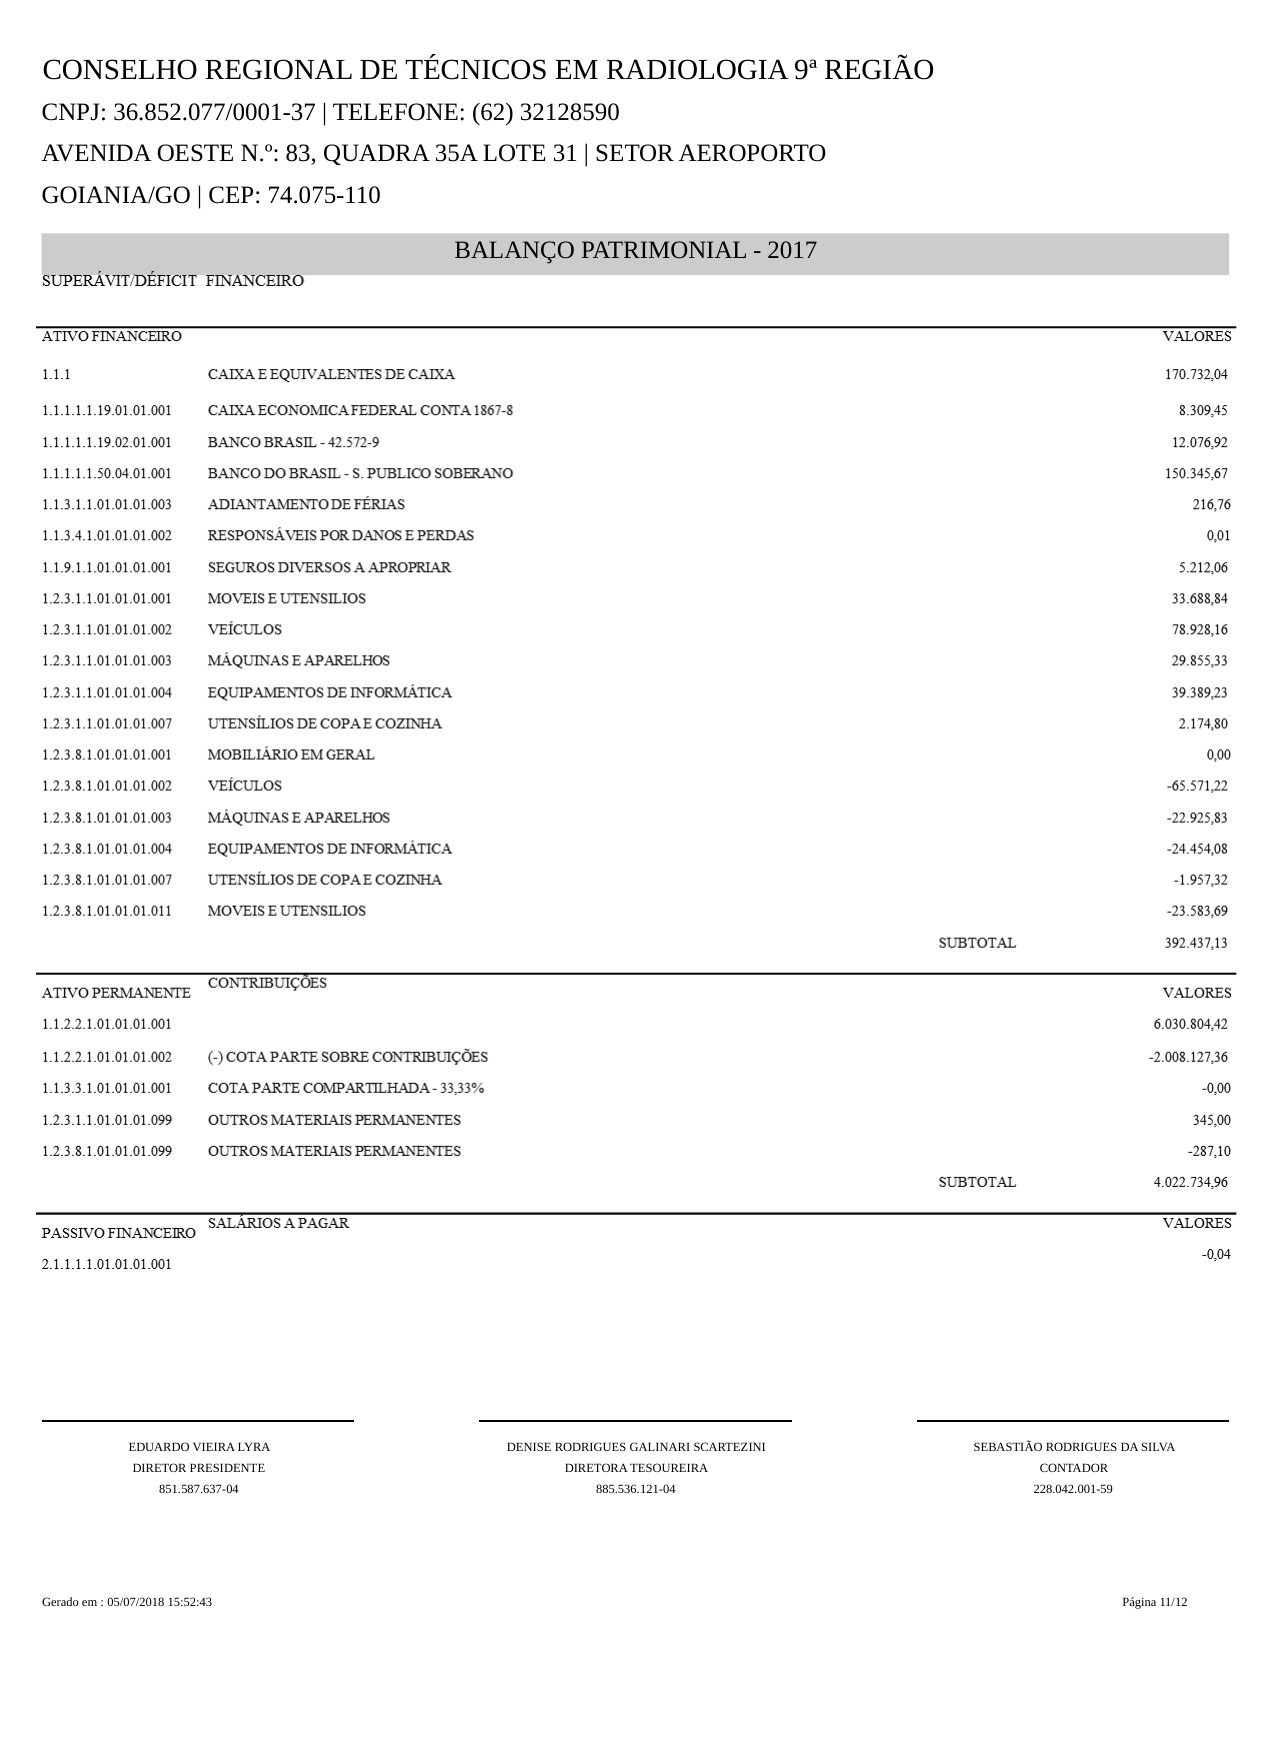

CONSELHO REGIONAL DE TÉCNICOS EM RADIOLOGIA 9ª REGIÃO
CNPJ: 36.852.077/0001-37 | TELEFONE: (62) 32128590
AVENIDA OESTE N.º: 83, QUADRA 35A LOTE 31 | SETOR AEROPORTO GOIANIA/GO | CEP: 74.075-110
BALANÇO PATRIMONIAL - 2017
EDUARDO VIEIRA LYRA DIRETOR PRESIDENTE 851.587.637-04
DENISE RODRIGUES GALINARI SCARTEZINI DIRETORA TESOUREIRA
885.536.121-04
SEBASTIÃO RODRIGUES DA SILVA CONTADOR
228.042.001-59
Gerado em : 05/07/2018 15:52:43
Página 11/12